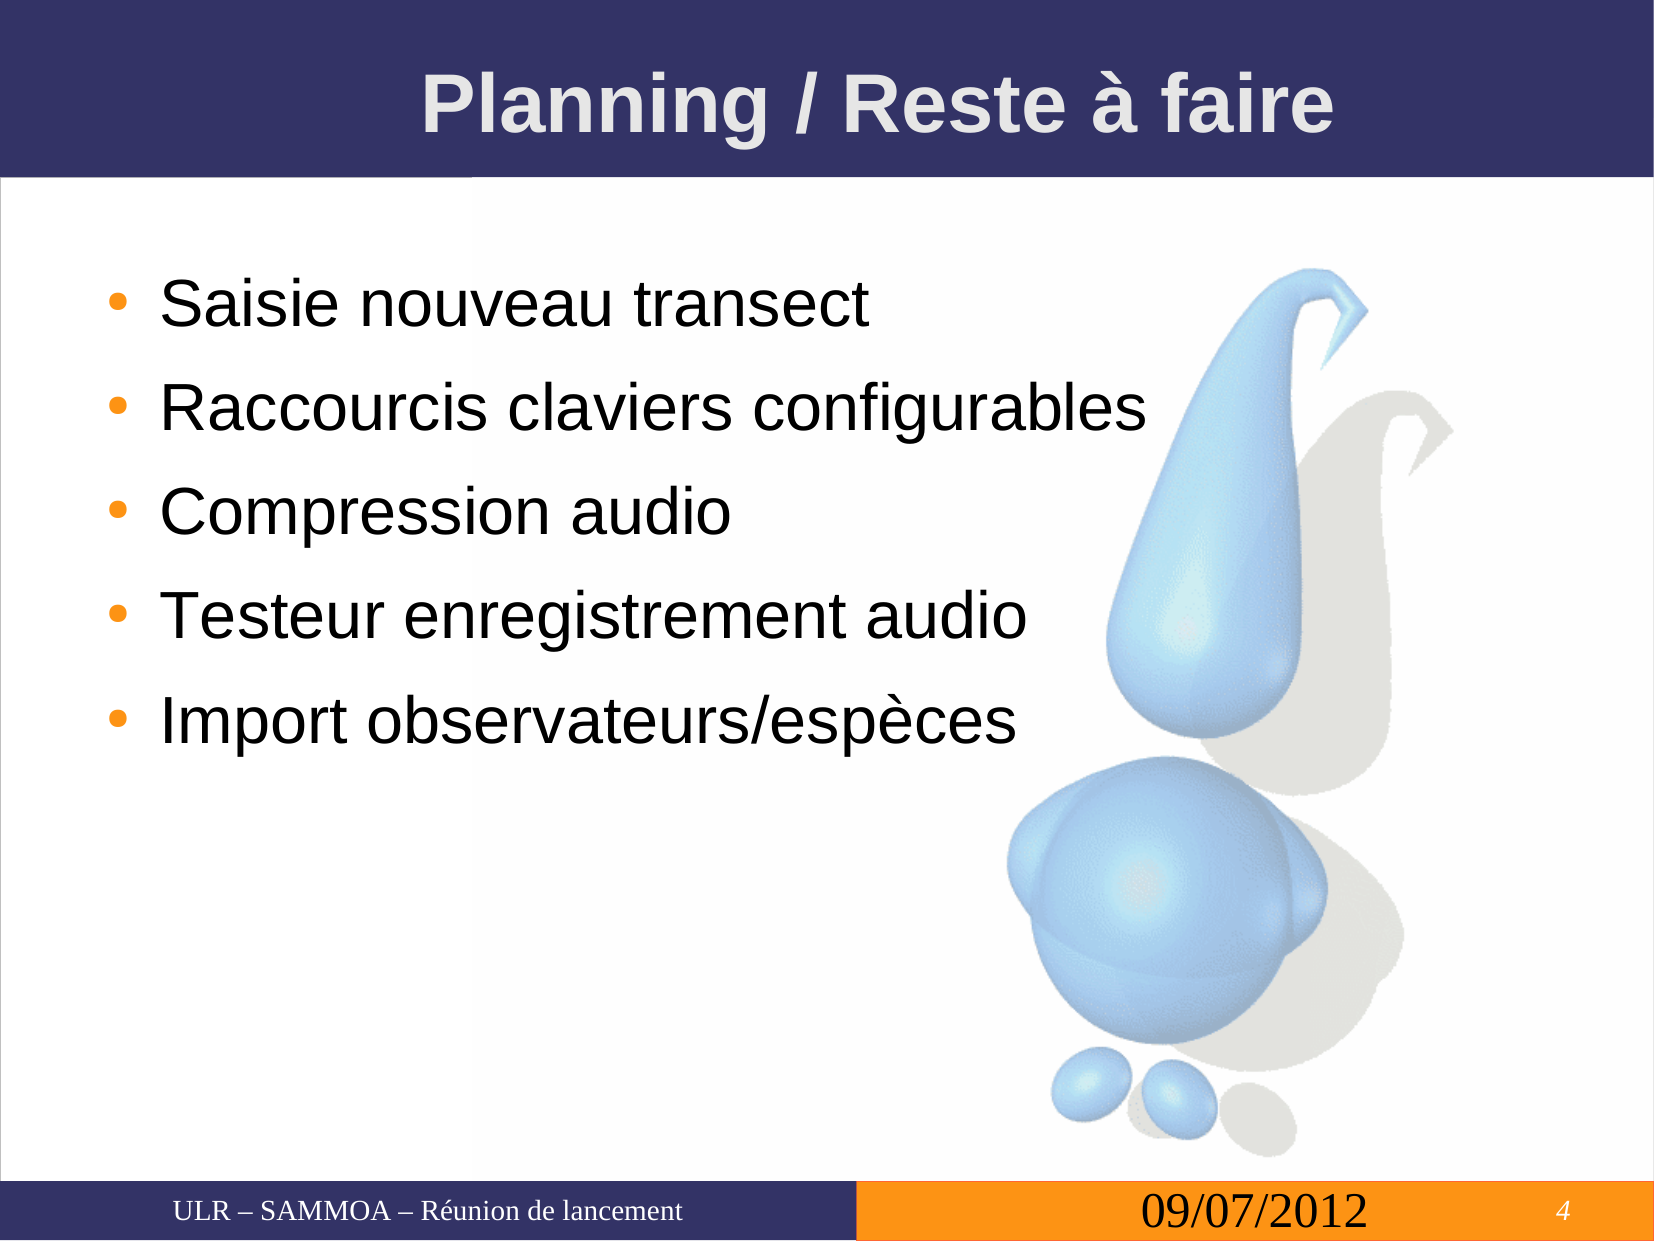

# Planning / Reste à faire
Saisie nouveau transect
Raccourcis claviers configurables
Compression audio
Testeur enregistrement audio
Import observateurs/espèces
4